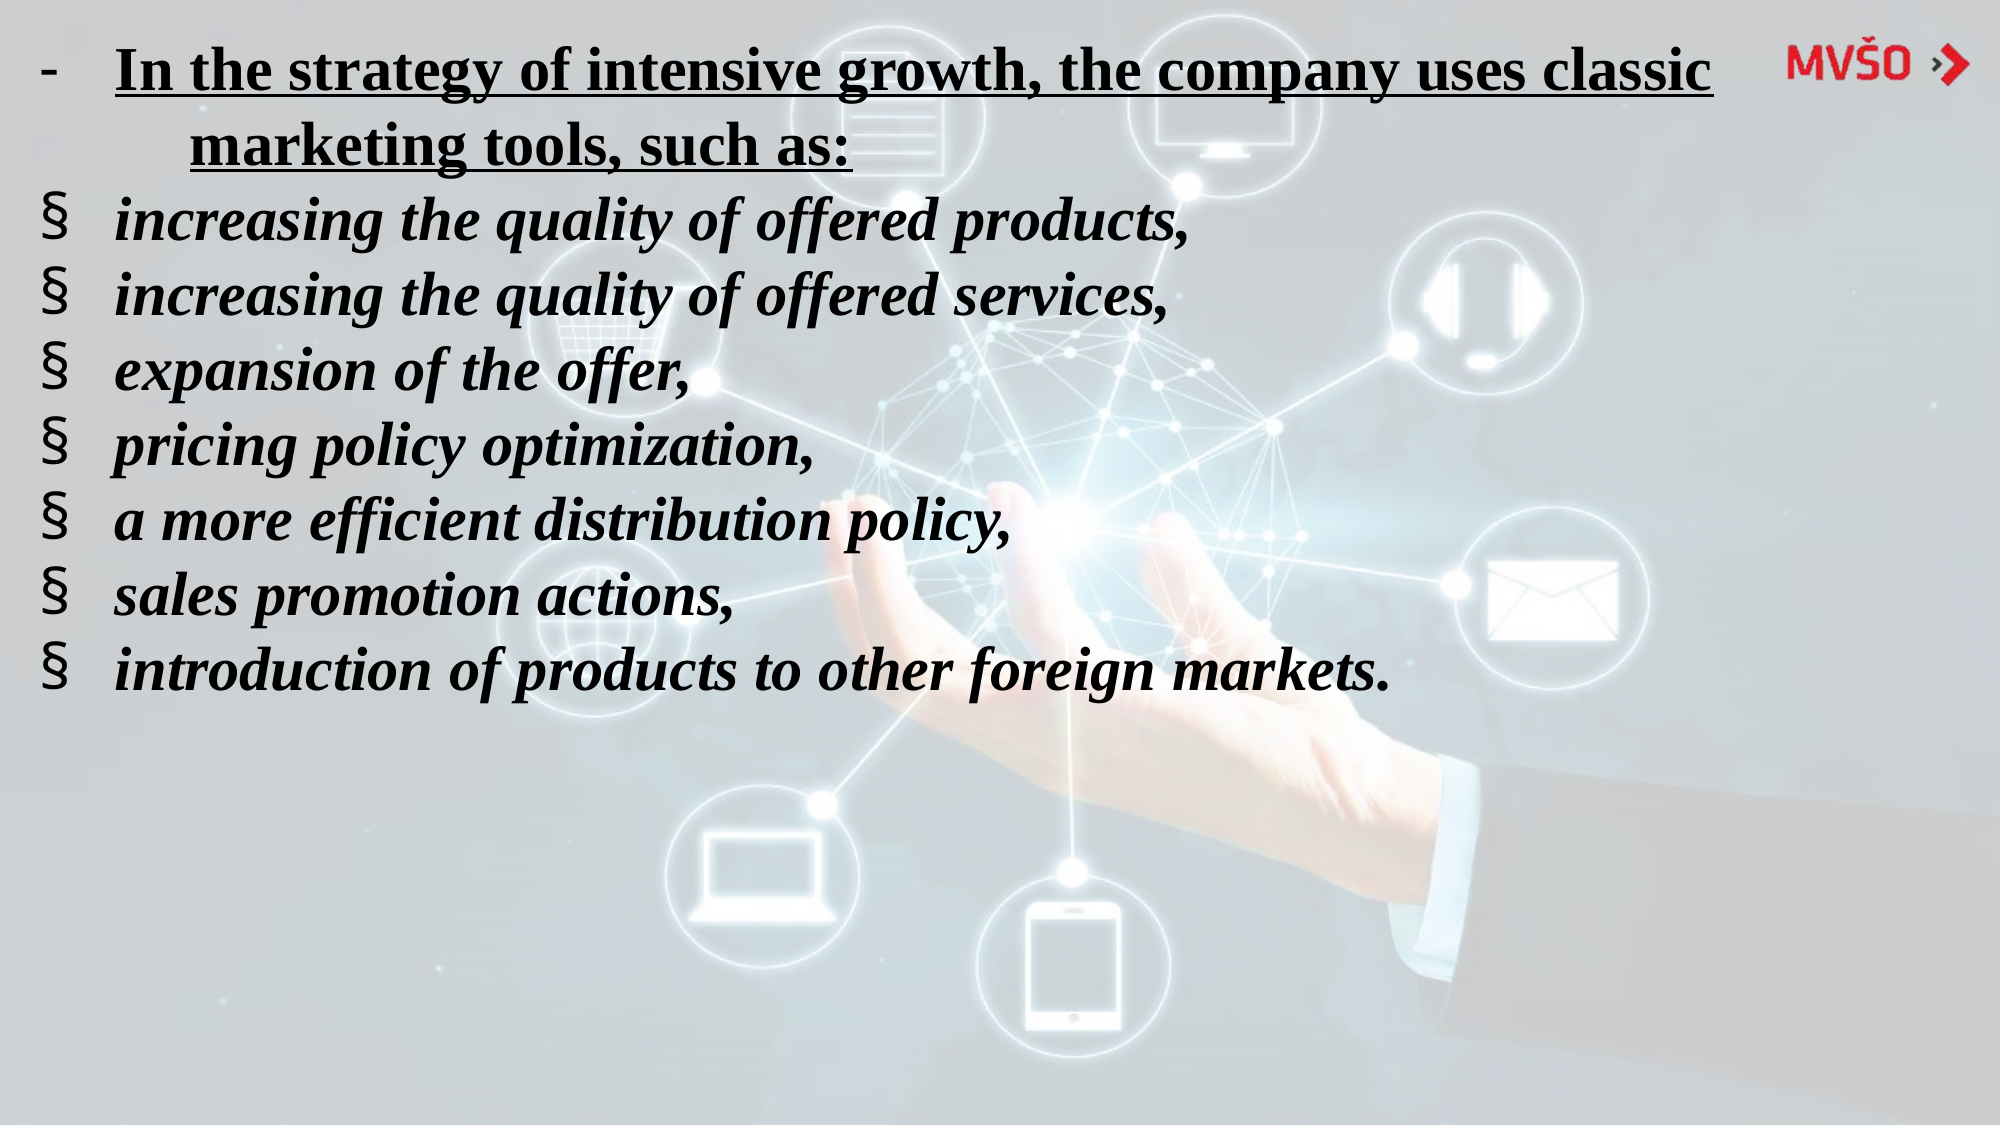

In the strategy of intensive growth, the company uses classic marketing tools, such as:
increasing the quality of offered products,
increasing the quality of offered services,
expansion of the offer,
pricing policy optimization,
a more efficient distribution policy,
sales promotion actions,
introduction of products to other foreign markets.